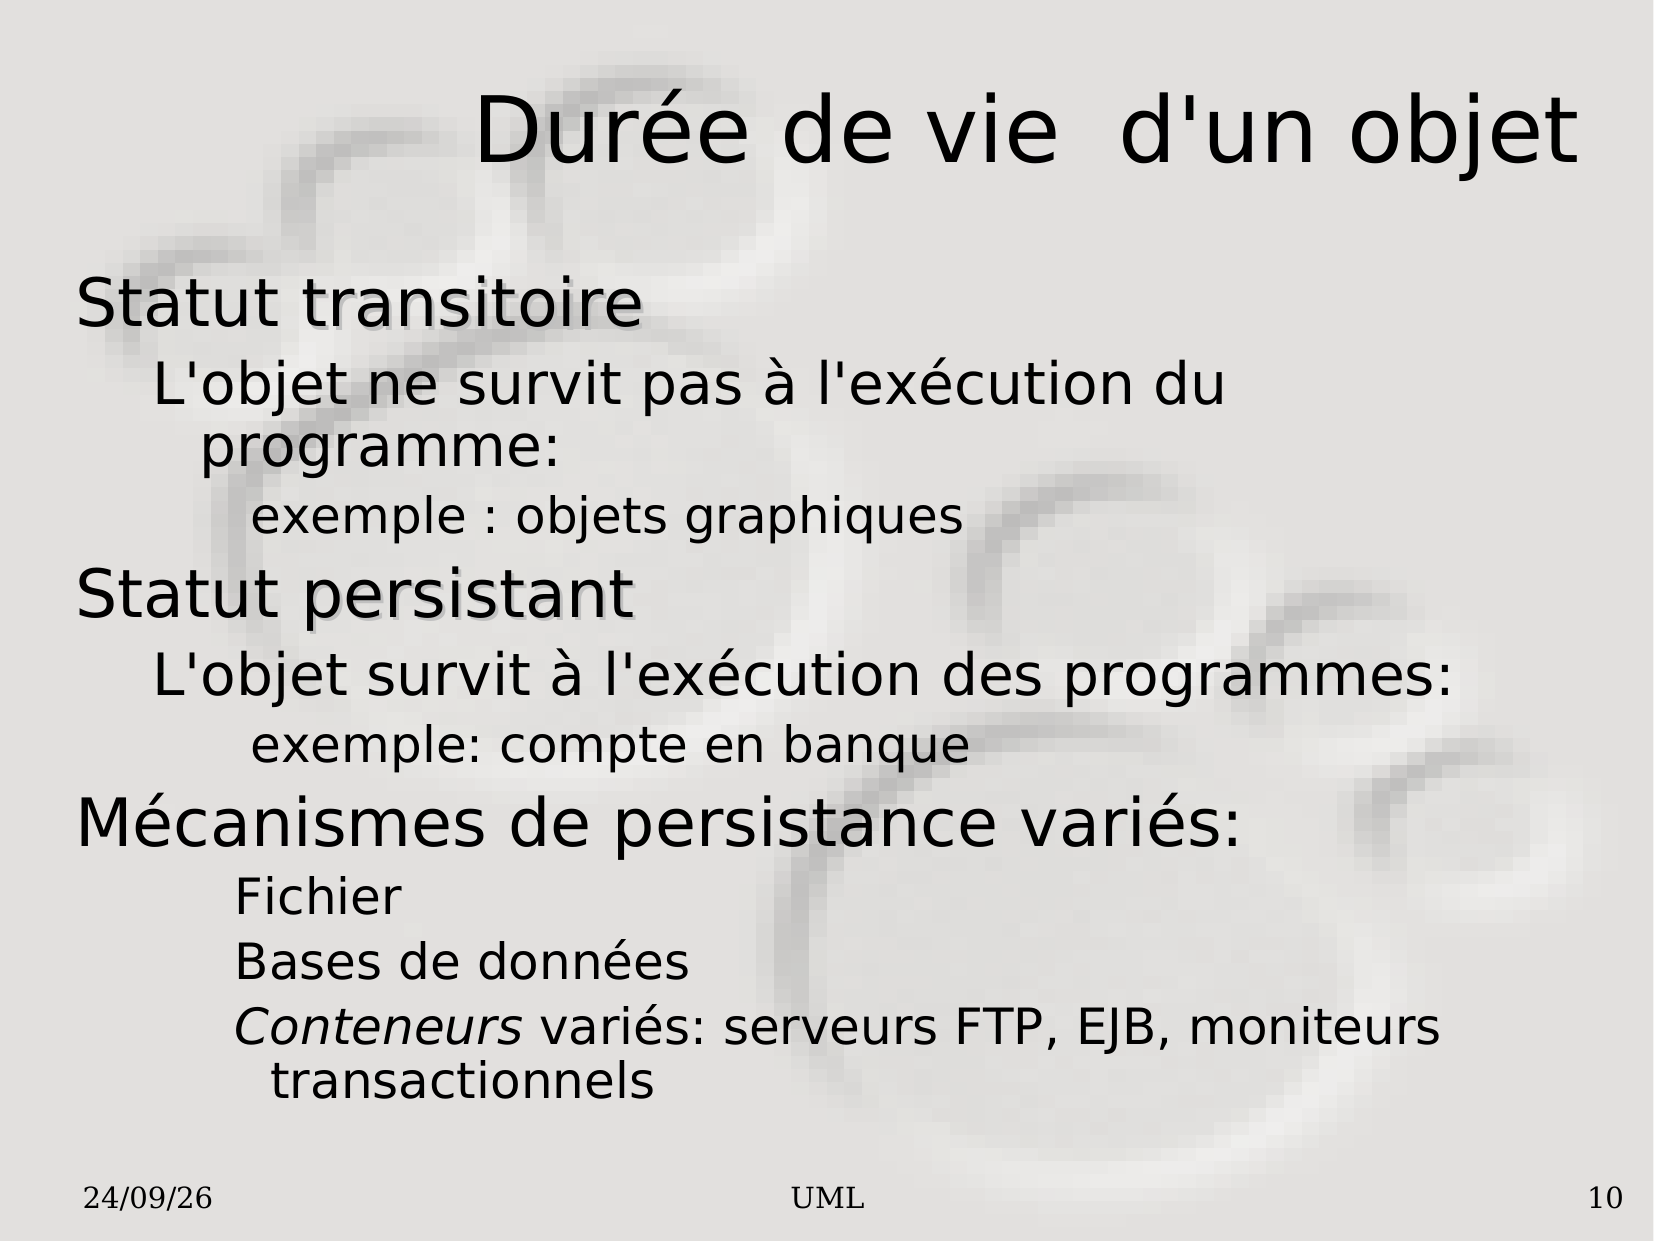

# Durée de vie d'un objet
Statut transitoire
L'objet ne survit pas à l'exécution du programme:
 exemple : objets graphiques
Statut persistant
L'objet survit à l'exécution des programmes:
 exemple: compte en banque
Mécanismes de persistance variés:
Fichier
Bases de données
Conteneurs variés: serveurs FTP, EJB, moniteurs transactionnels
UML
10